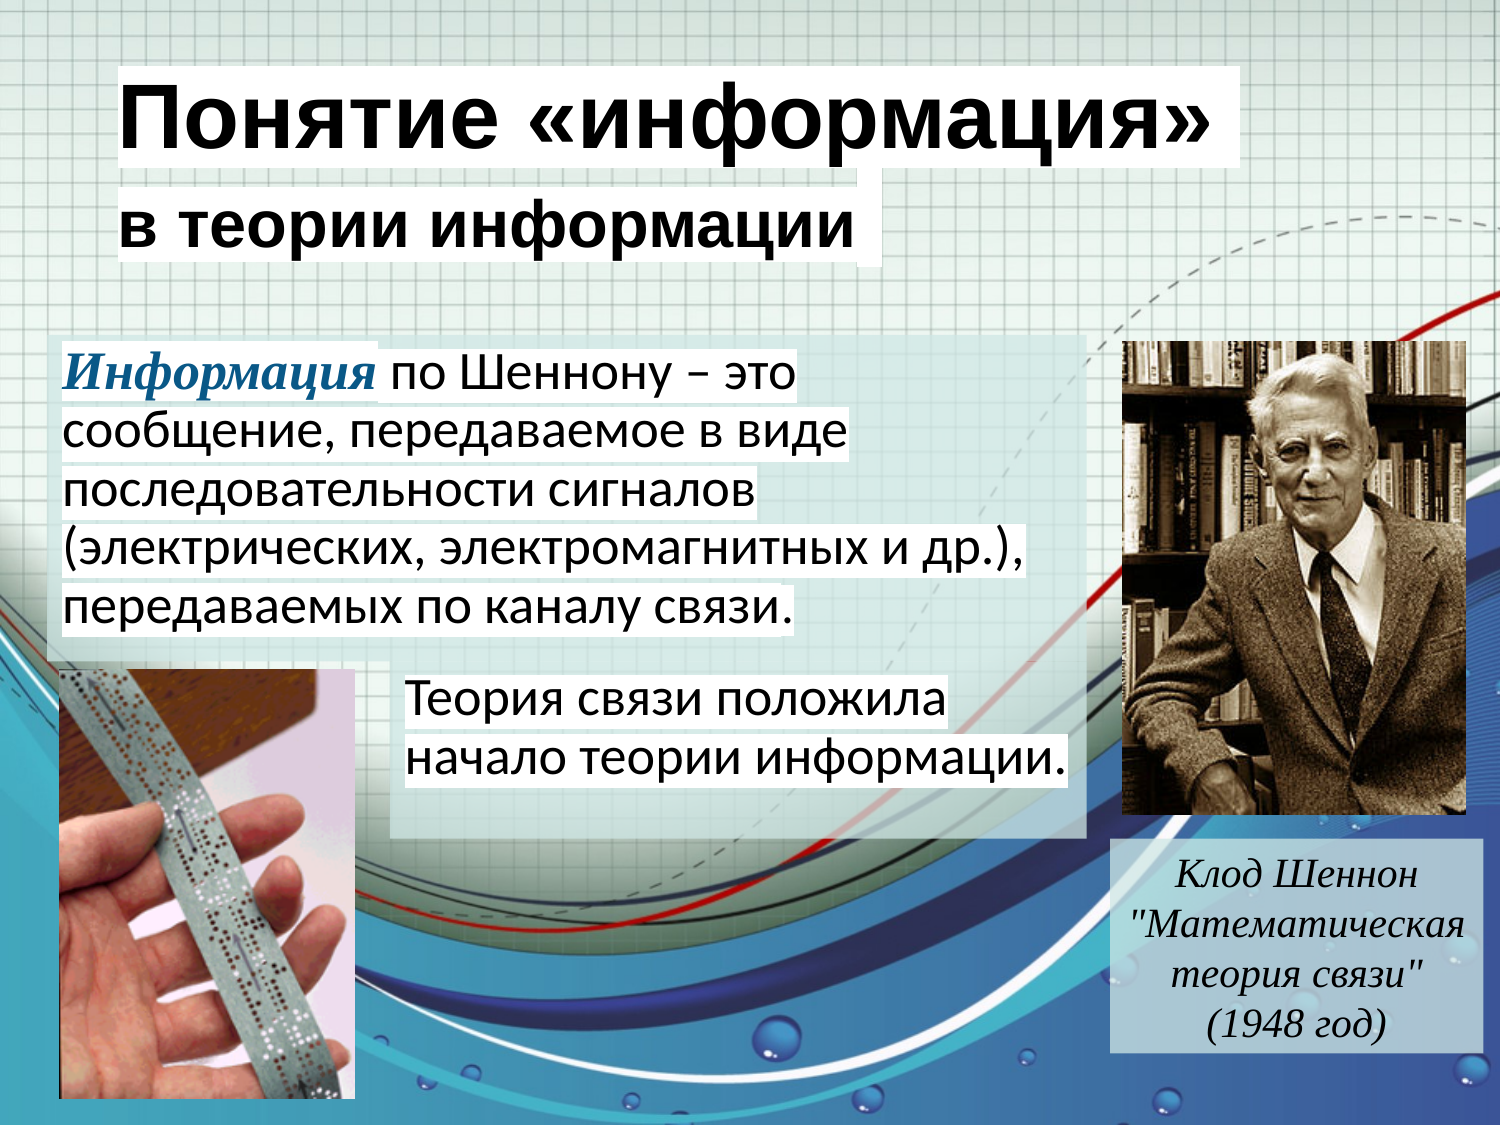

# Понятие «информация» в теории информации
Информация по Шеннону – это сообщение, передаваемое в виде последовательности сигналов (электрических, электромагнитных и др.), передаваемых по каналу связи.
Теория связи положила начало теории информации.
Клод Шеннон "Математическая теория связи" (1948 год)